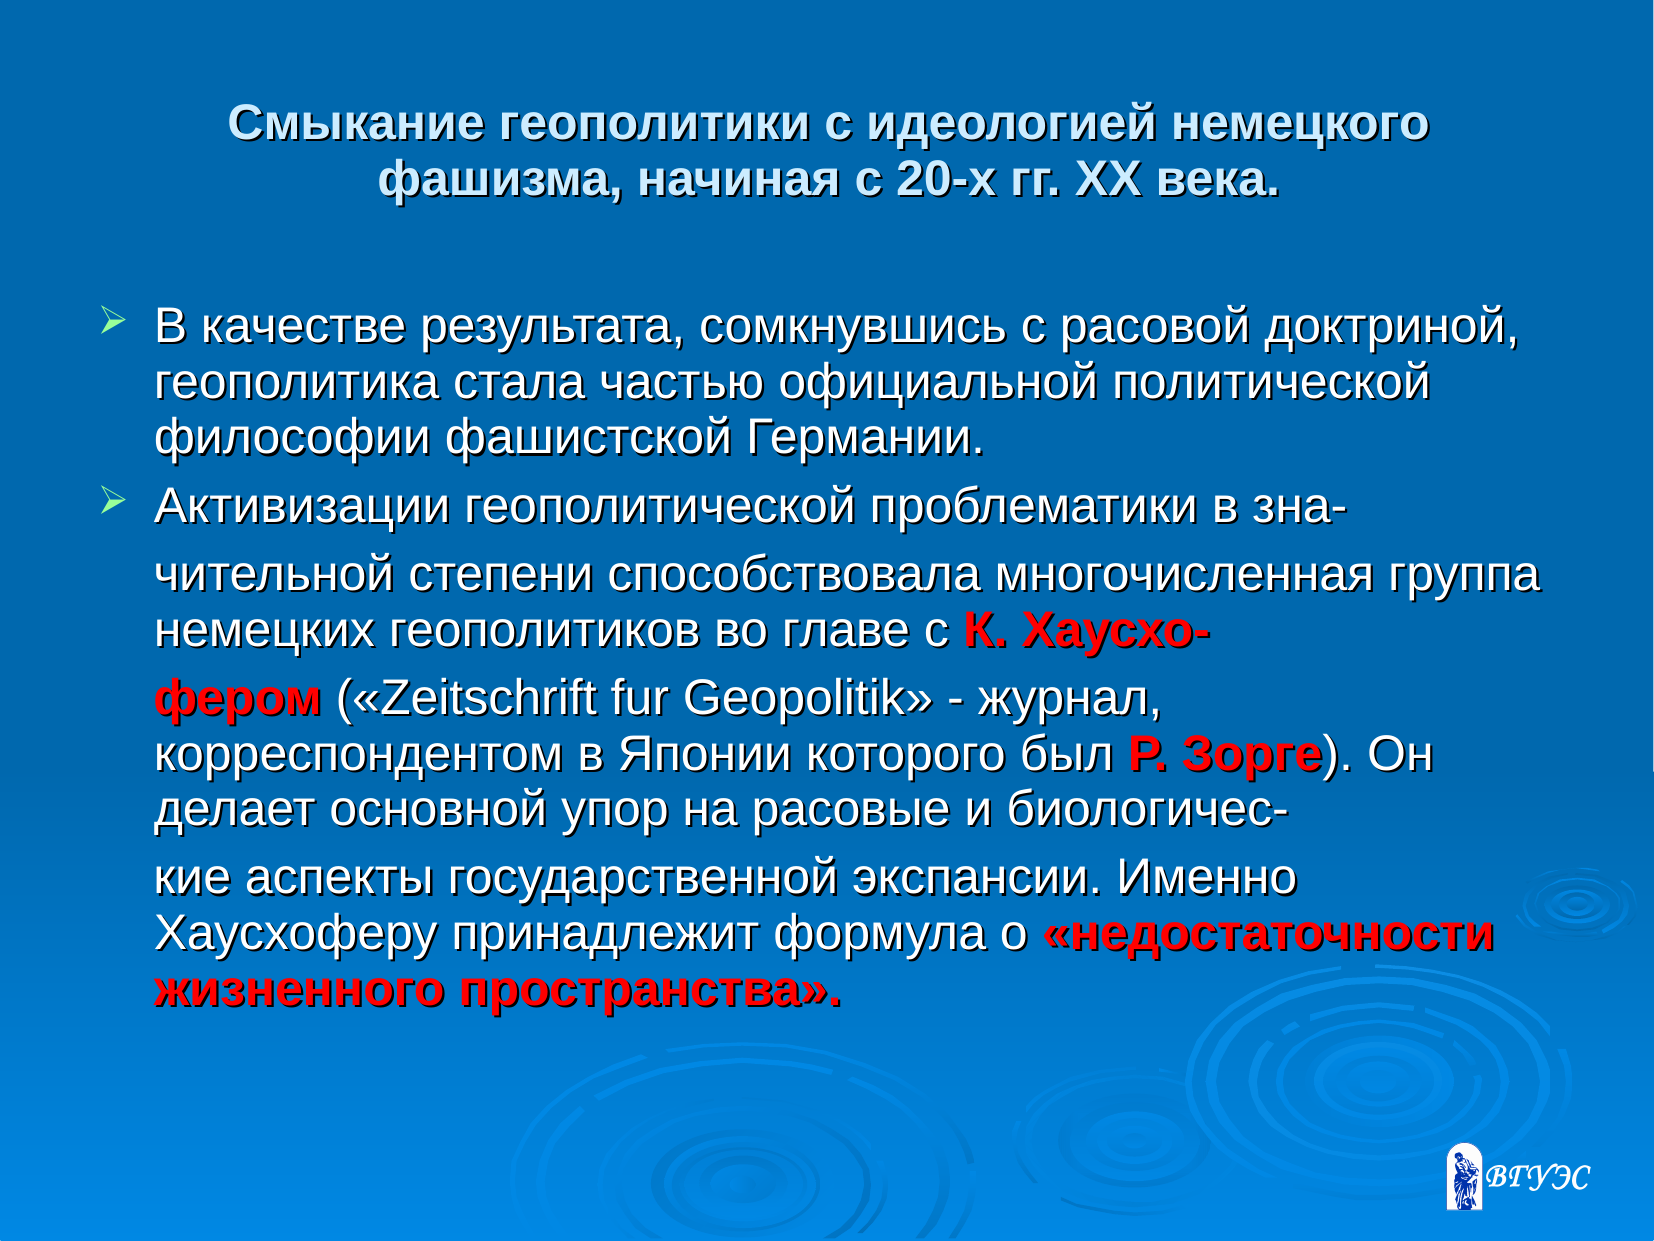

# Смыкание геополитики с идеологией немецкого фашизма, начиная с 20-х гг. XX века.
В качестве результата, сомкнувшись с расовой доктриной, геополитика стала частью официальной политической философии фашистской Германии.
Активизации геополитической проблематики в зна-
 чительной степени способствовала многочисленная группа немецких геополитиков во главе с К. Хаусхо-
 фером («Zeitschrift fur Geopolitik» - журнал, корреспондентом в Японии которого был Р. Зорге). Он делает основной упор на расовые и биологичес-
 кие аспекты государственной экспансии. Именно Хаусхоферу принадлежит формула о «недостаточности жизненного пространства».